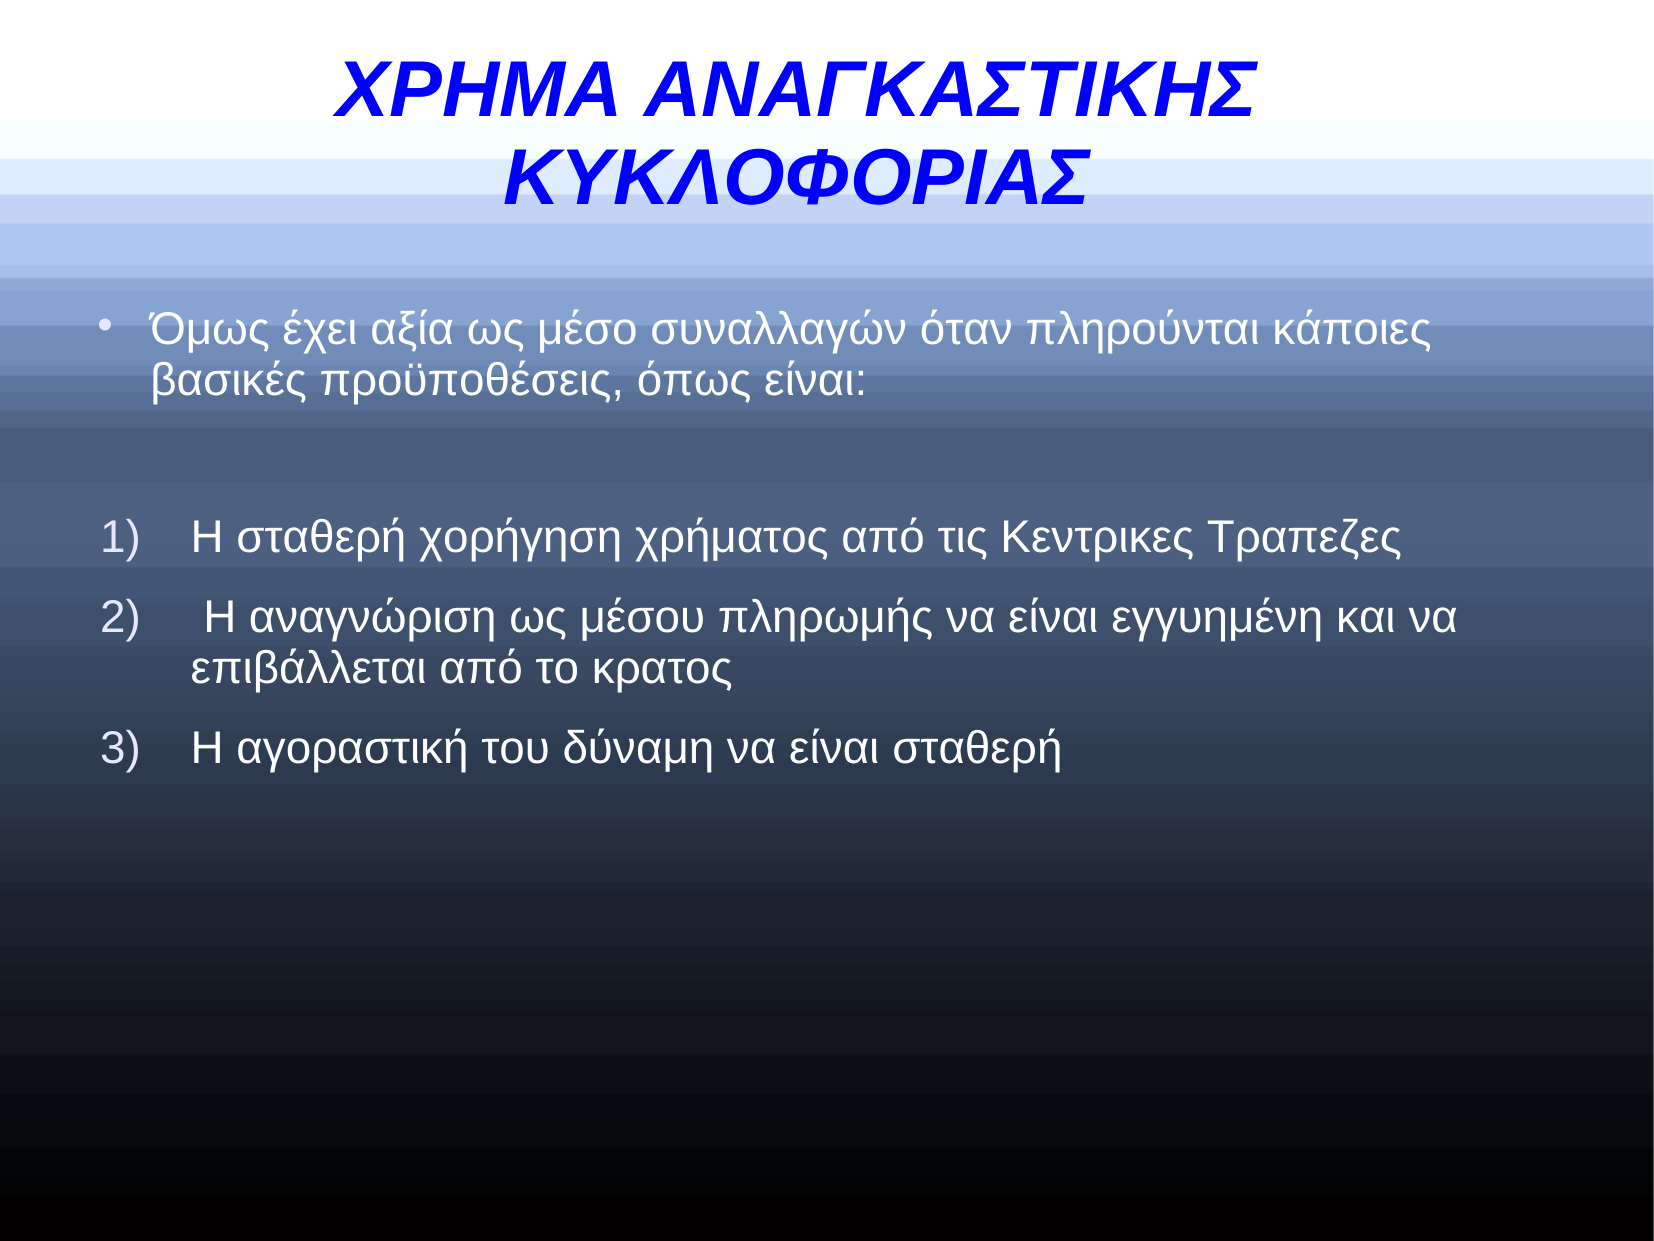

# ΧΡΗΜΑ ΑΝΑΓΚΑΣΤΙΚΗΣ ΚΥΚΛΟΦΟΡΙΑΣ
Όμως έχει αξία ως μέσο συναλλαγών όταν πληρούνται κάποιες βασικές προϋποθέσεις, όπως είναι:
Η σταθερή χορήγηση χρήματος από τις Κεντρικες Τραπεζες
 Η αναγνώριση ως μέσου πληρωμής να είναι εγγυημένη και να επιβάλλεται από το κρατος
Η αγοραστική του δύναμη να είναι σταθερή